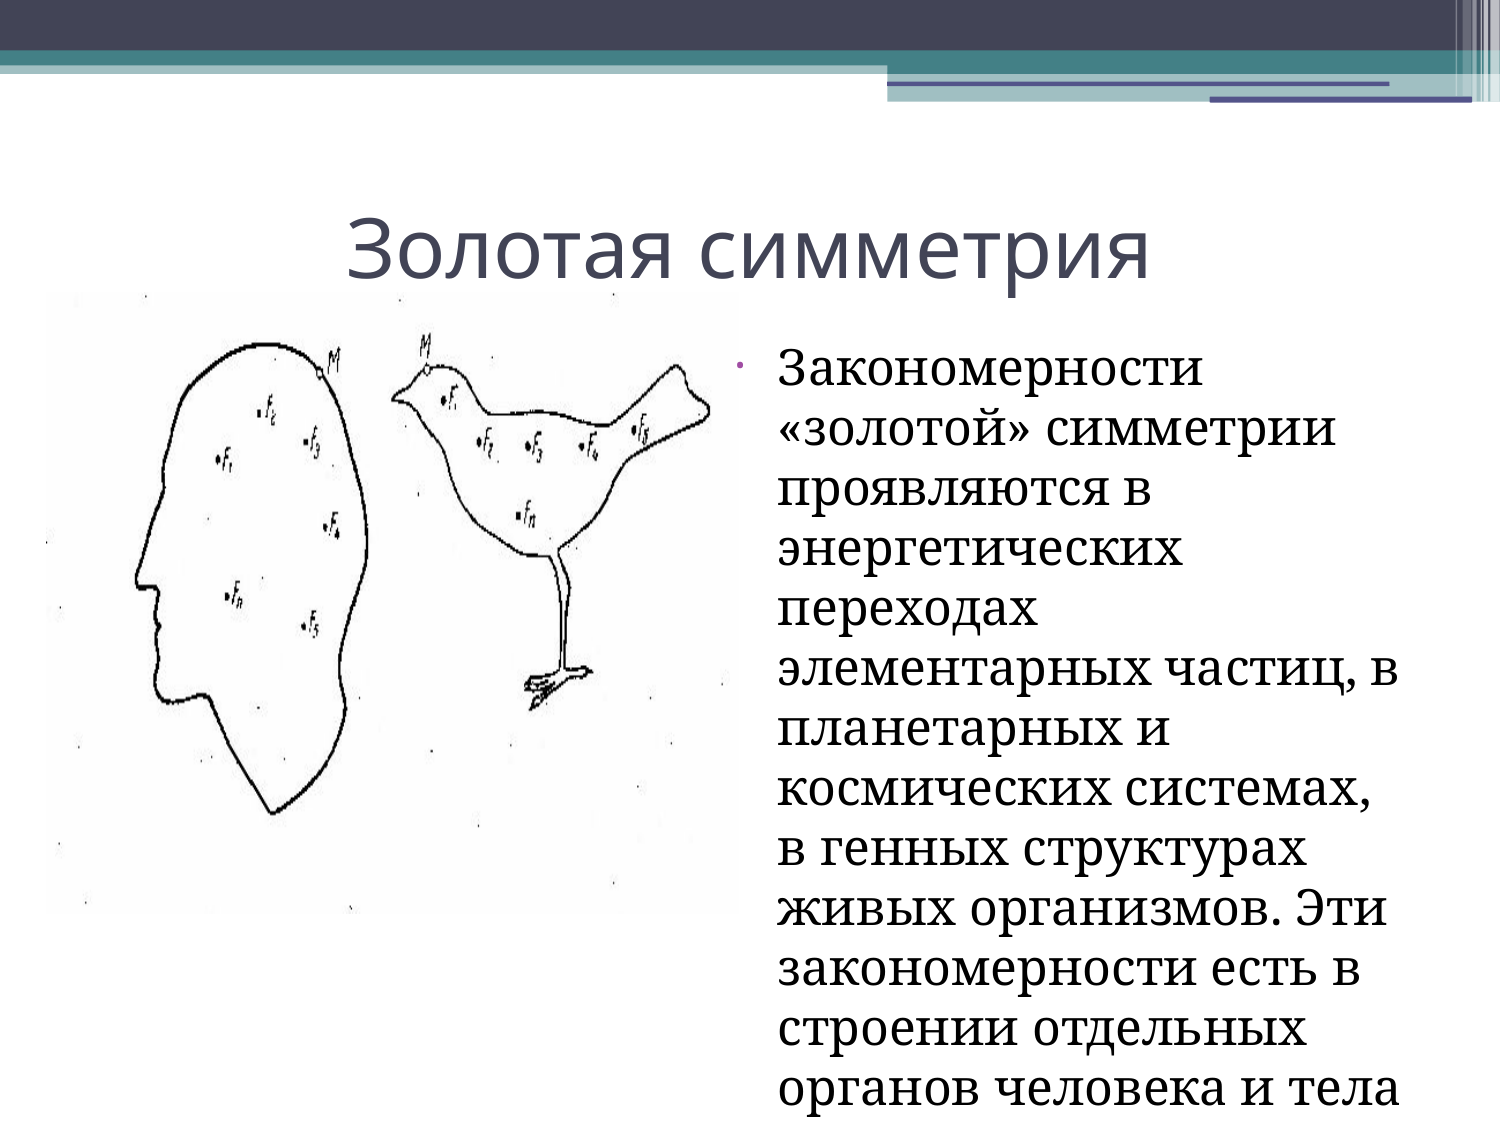

# Золотая симметрия
Закономерности «золотой» симметрии проявляются в энергетических переходах элементарных частиц, в планетарных и космических системах, в генных структурах живых организмов. Эти закономерности есть в строении отдельных органов человека и тела в целом, а также проявляются в биоритмах, функционировании головного мозга и зрительного восприятия.